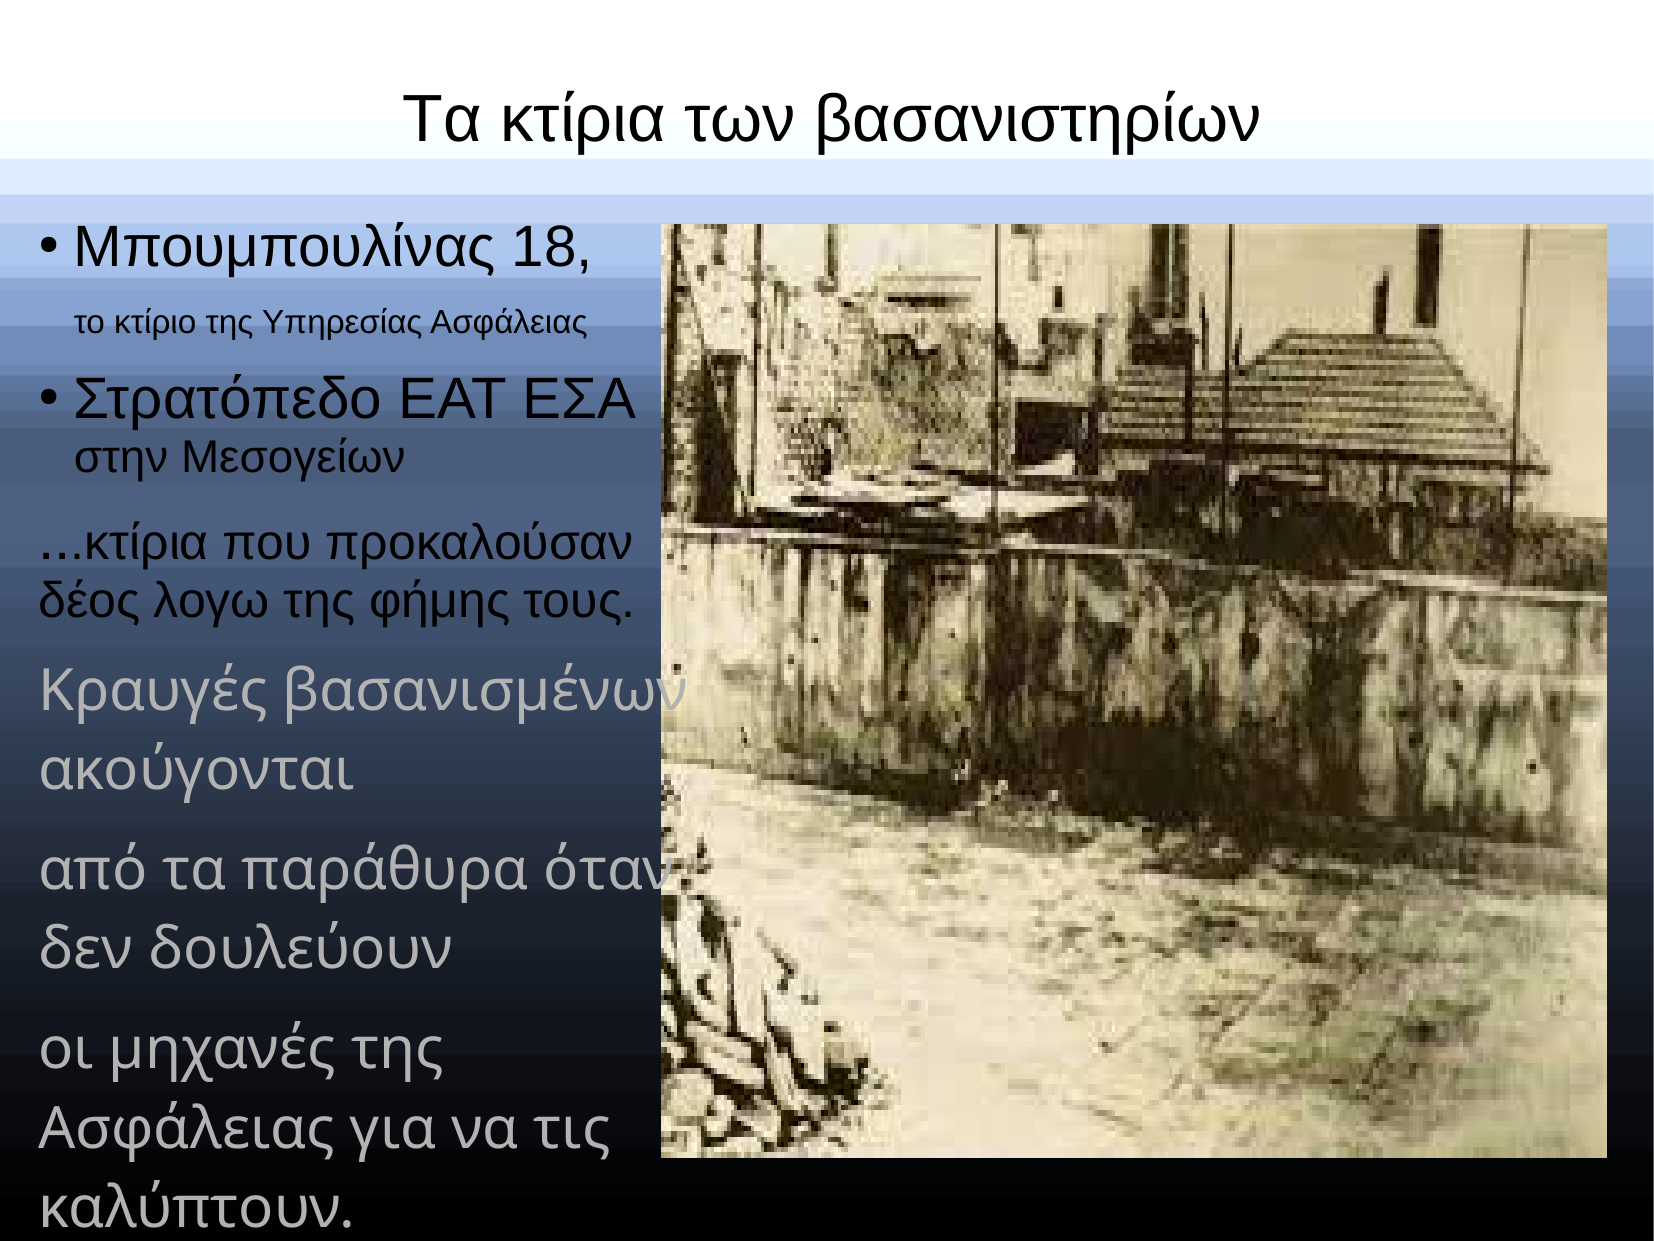

# Τα κτίρια των βασανιστηρίων
Μπουμπουλίνας 18,
το κτίριο της Υπηρεσίας Ασφάλειας
Στρατόπεδο ΕΑΤ ΕΣΑ στην Μεσογείων
...κτίρια που προκαλούσαν δέος λογω της φήμης τους.
Κραυγές βασανισμένων ακούγονται
από τα παράθυρα όταν δεν δουλεύουν
οι μηχανές της Ασφάλειας για να τις καλύπτουν.